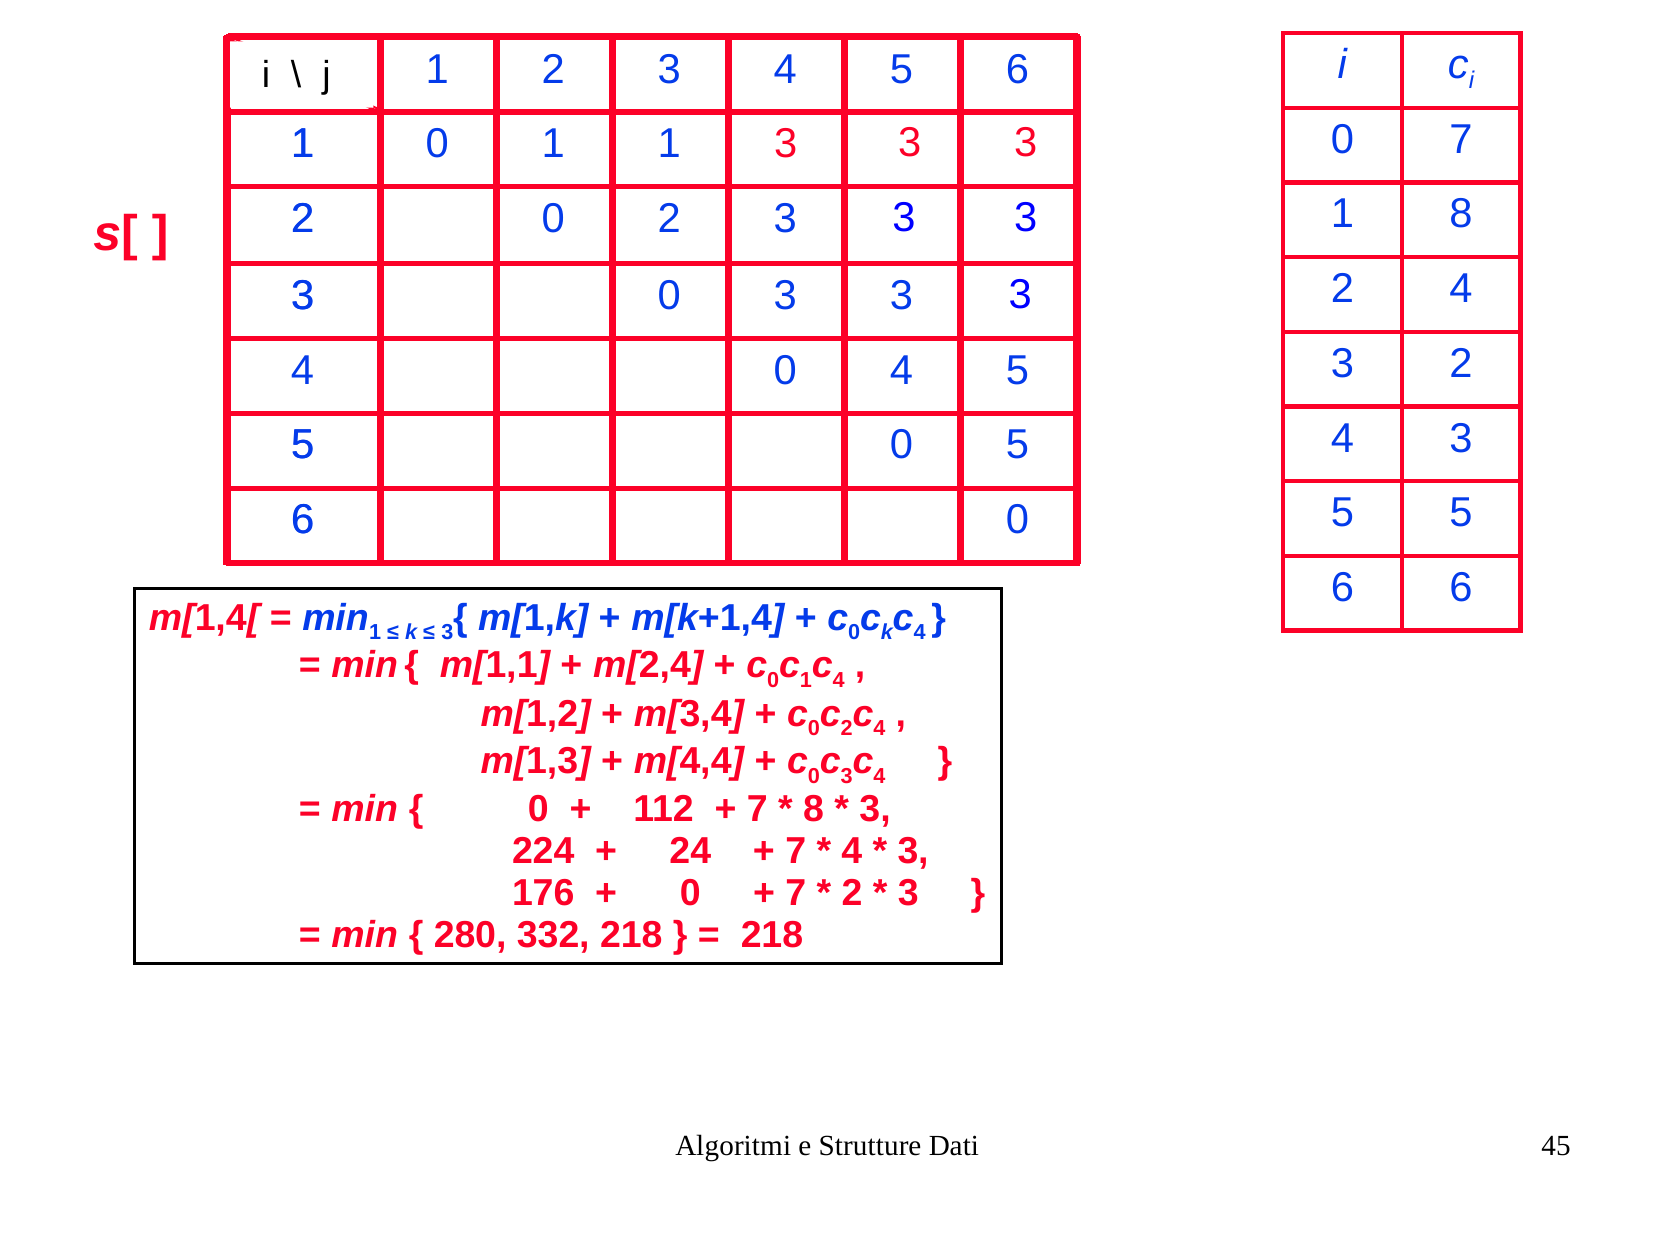

i
ci
0
7
1
8
2
4
3
2
4
3
5
5
6
6
 3
 3
3
 3
3
L R
1
3
2
3
5
6
L R
1
2
3
4
5
6
1
0
1
1
2
0
2
3
3
0
3
3
4
0
4
5
5
0
5
6
0
i \ j
s[ ]
m[1,4[ = min1 ≤ k ≤ 3{ m[1,k] + m[k+1,4] + c0ckc4 }
	= min { m[1,1] + m[2,4] + c0c1c4 ,
		 m[1,2] + m[3,4] + c0c2c4 ,
		 m[1,3] + m[4,4] + c0c3c4 }
	= min { 0 + 112 + 7 * 8 * 3,
		 224 + 24 + 7 * 4 * 3,
		 176 + 0 + 7 * 2 * 3 }
	= min { 280, 332, 218 } = 218
Algoritmi e Strutture Dati
45